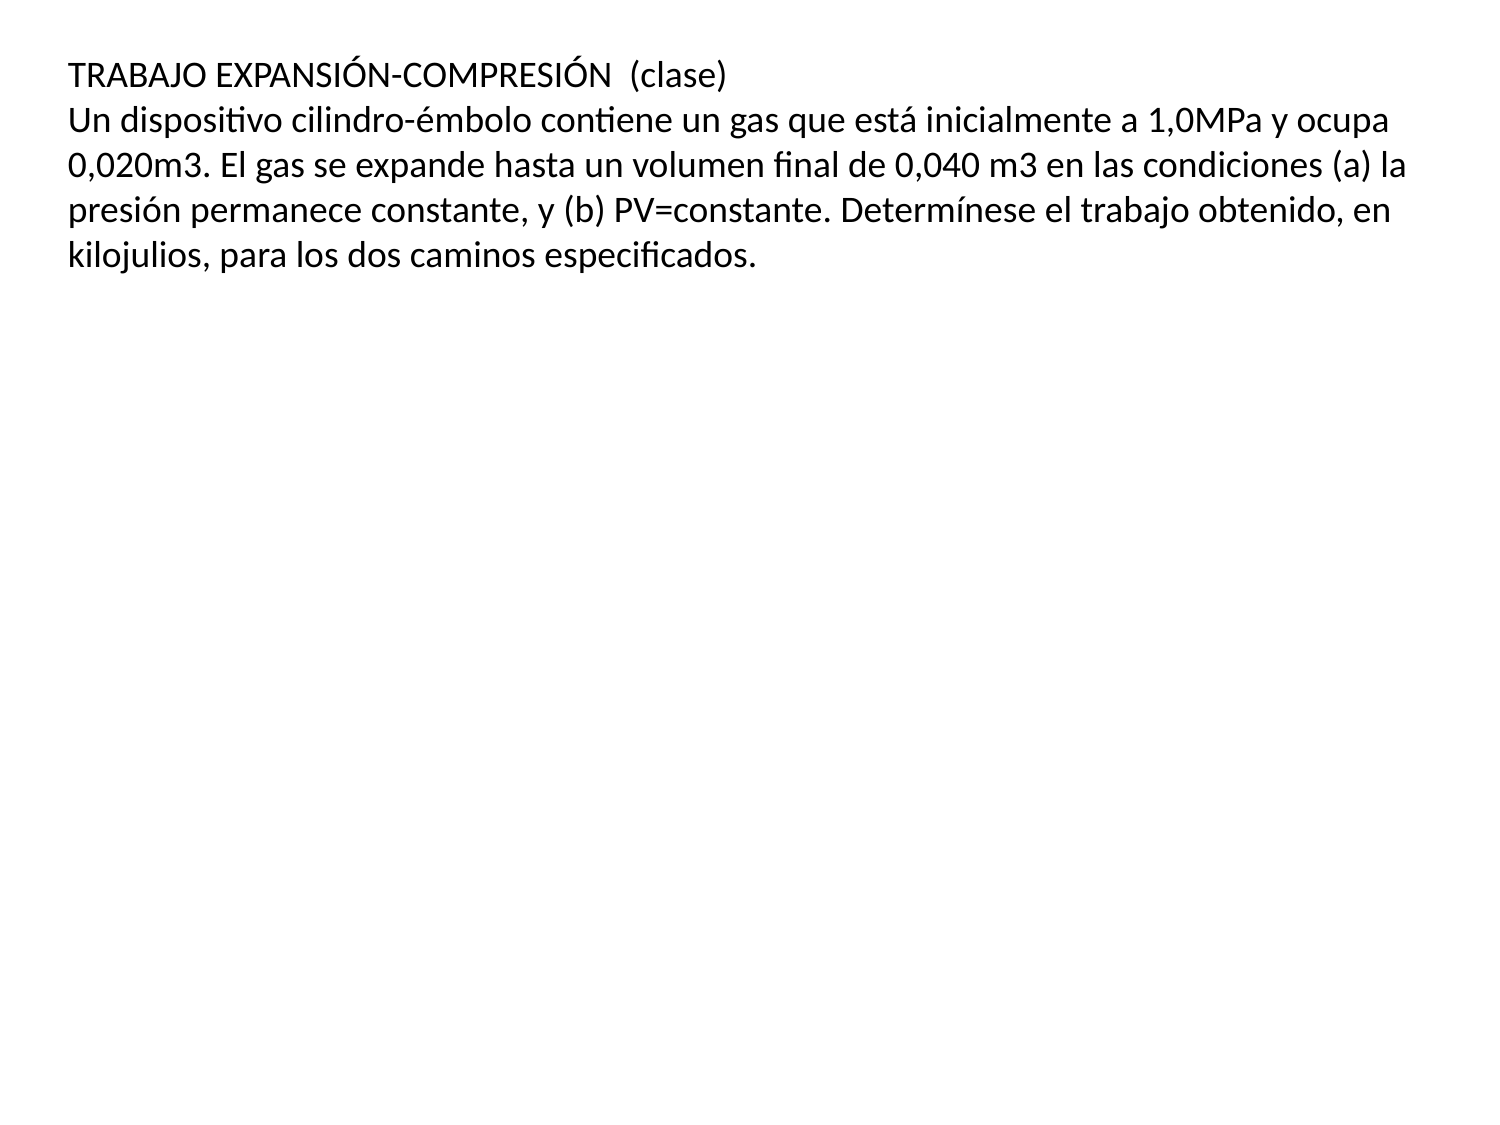

TRABAJO EXPANSIÓN-COMPRESIÓN (clase)
Un dispositivo cilindro-émbolo contiene un gas que está inicialmente a 1,0MPa y ocupa 0,020m3. El gas se expande hasta un volumen final de 0,040 m3 en las condiciones (a) la presión permanece constante, y (b) PV=constante. Determínese el trabajo obtenido, en kilojulios, para los dos caminos especificados.